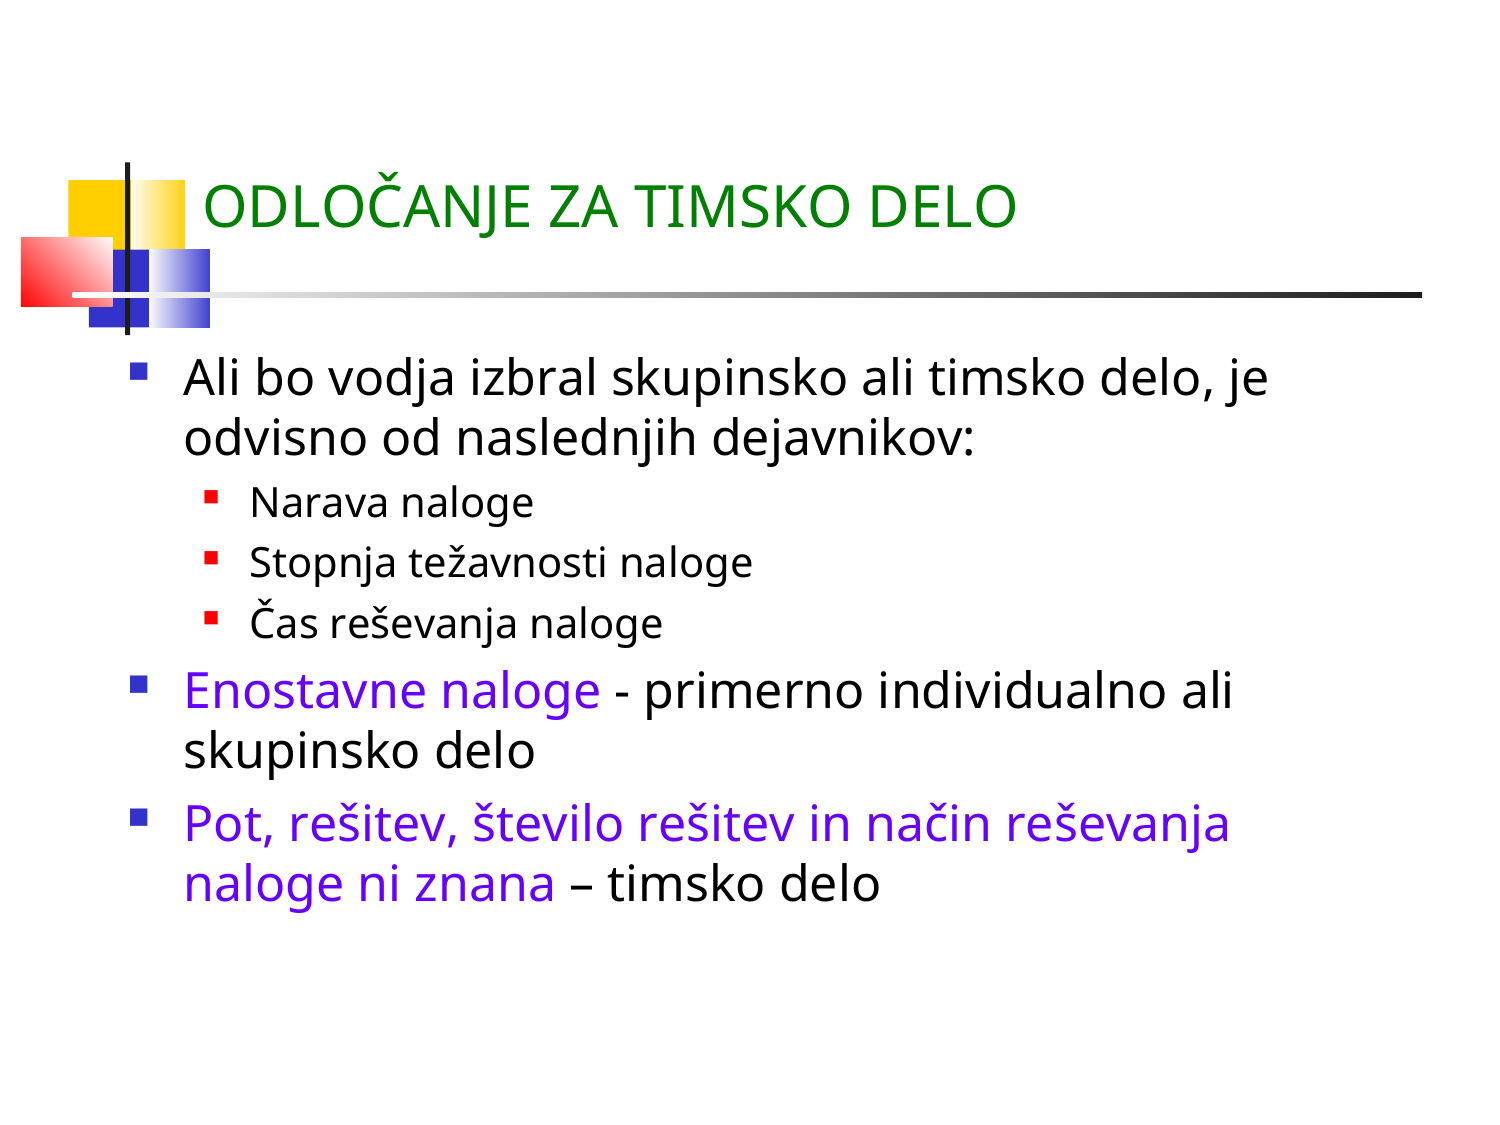

# ODLOČANJE ZA TIMSKO DELO
Ali bo vodja izbral skupinsko ali timsko delo, je odvisno od naslednjih dejavnikov:
Narava naloge
Stopnja težavnosti naloge
Čas reševanja naloge
Enostavne naloge - primerno individualno ali skupinsko delo
Pot, rešitev, število rešitev in način reševanja naloge ni znana – timsko delo